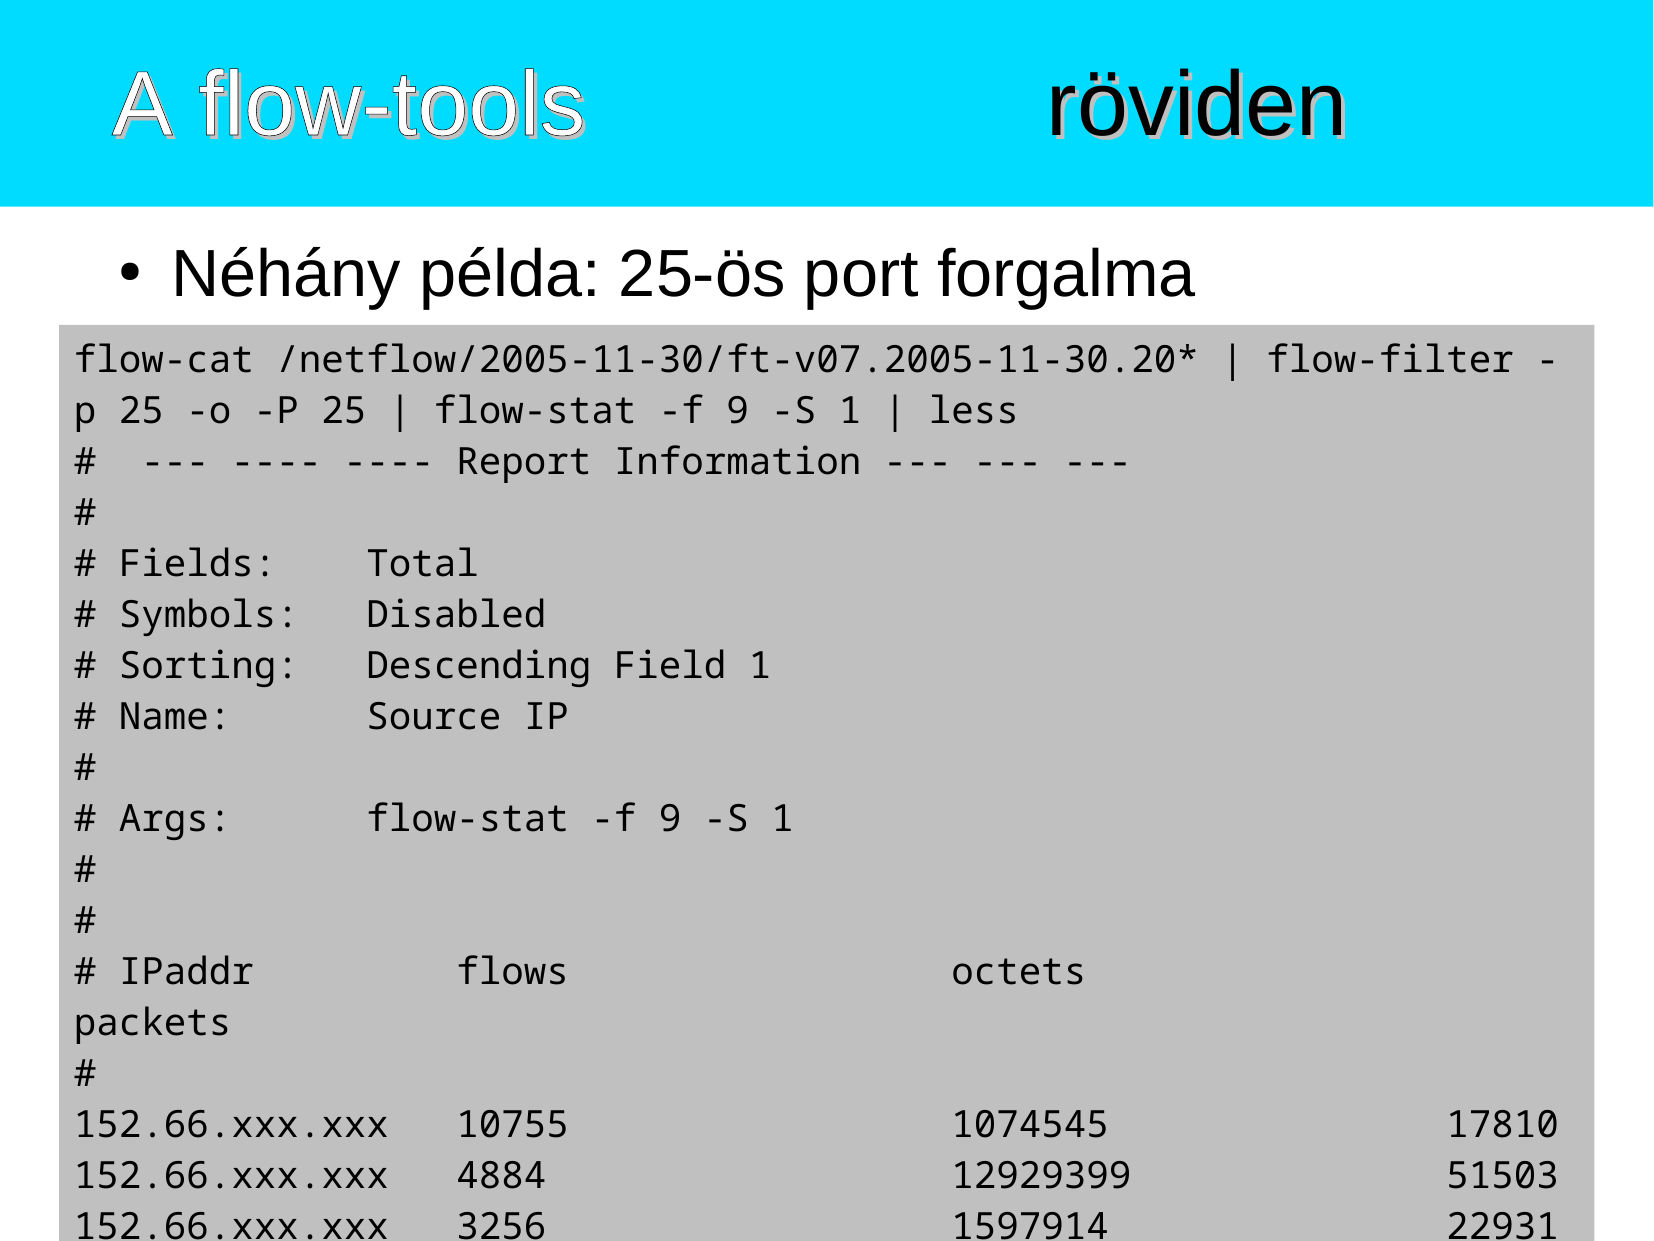

A flow-tools	röviden
# Néhány példa: 25-ös port forgalma
flow-cat /netflow/2005-11-30/ft-v07.2005-11-30.20* | flow-filter -p 25 -o -P 25 | flow-stat -f 9 -S 1 | less
# --- ---- ---- Report Information --- --- ---
#
# Fields: Total
# Symbols: Disabled
# Sorting: Descending Field 1
# Name: Source IP
#
# Args: flow-stat -f 9 -S 1
#
#
# IPaddr flows octets packets
#
152.66.xxx.xxx 10755 1074545 17810
152.66.xxx.xxx 4884 12929399 51503
152.66.xxx.xxx 3256 1597914 22931
152.66.xxx.xxx 2990 9799319 26824
152.66.xxx.xxx 2920 1541471 14044
62.225.xxx.xxx 2805 129030 2805
207.153.xxx.xxx 2186 100556 2186